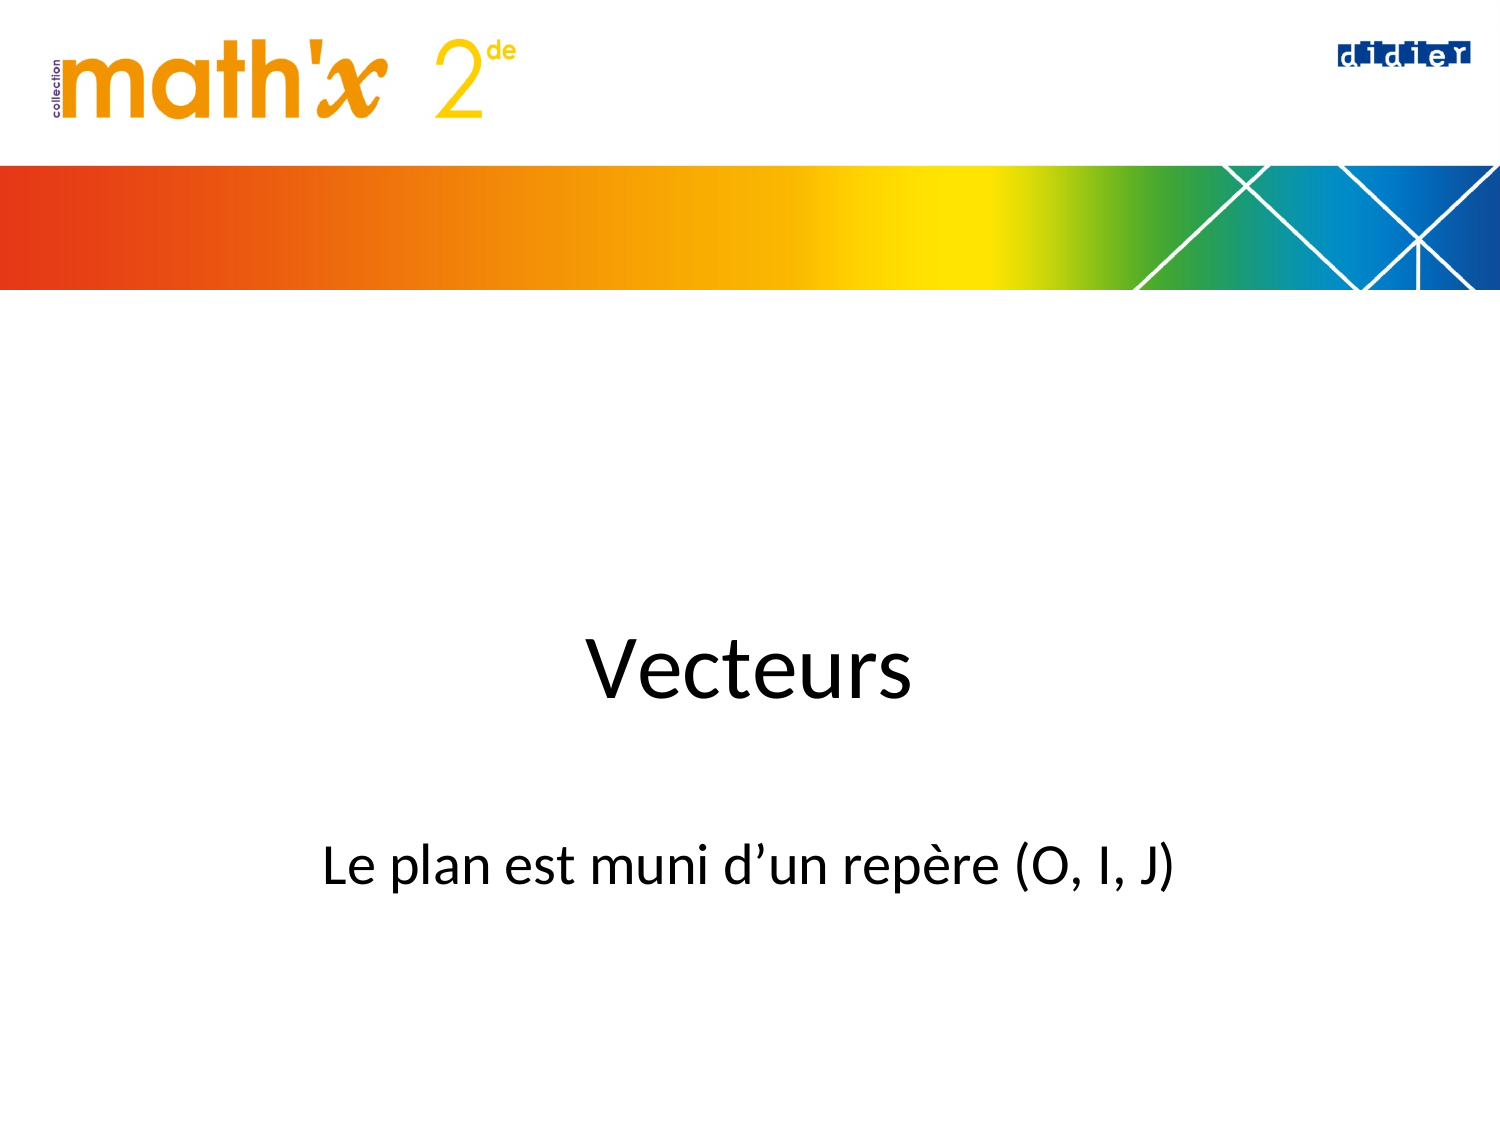

# Vecteurs Le plan est muni d’un repère (O, I, J)